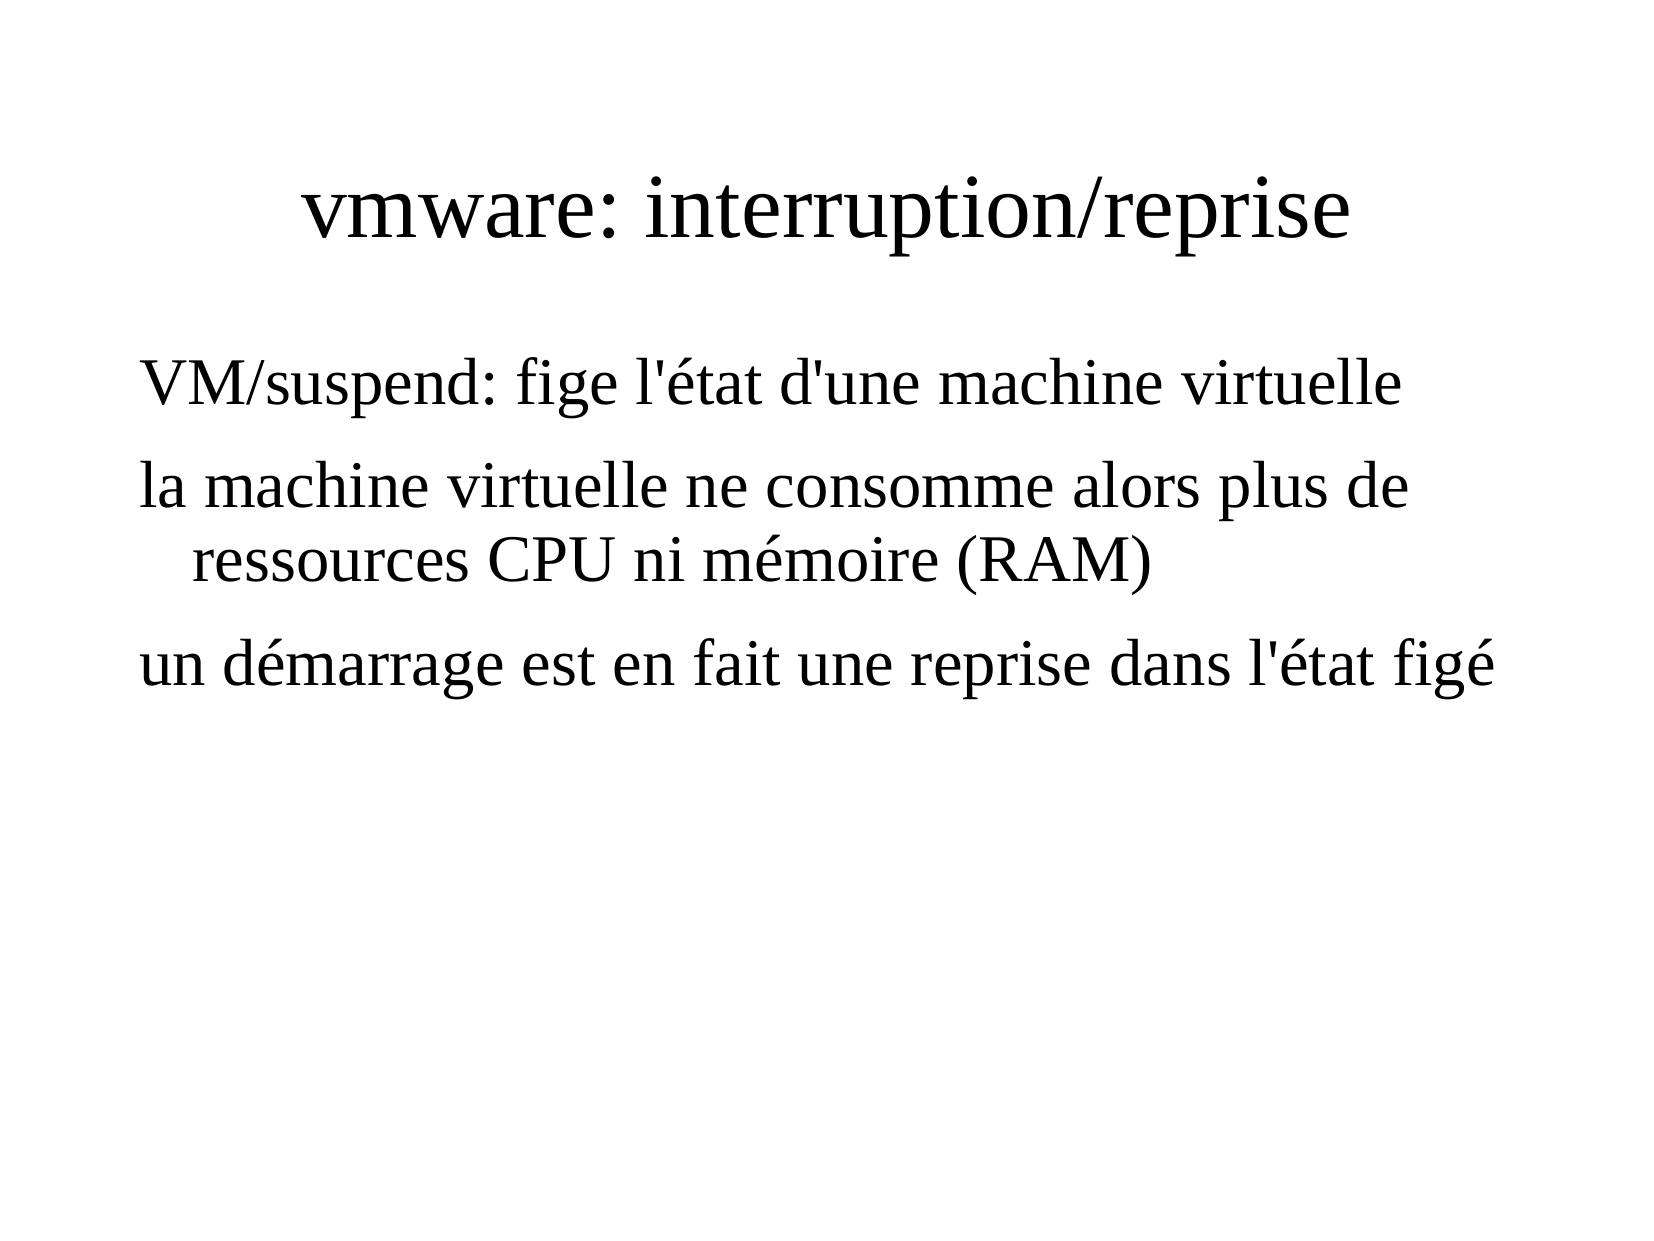

# vmware: interruption/reprise
VM/suspend: fige l'état d'une machine virtuelle
la machine virtuelle ne consomme alors plus de ressources CPU ni mémoire (RAM)
un démarrage est en fait une reprise dans l'état figé